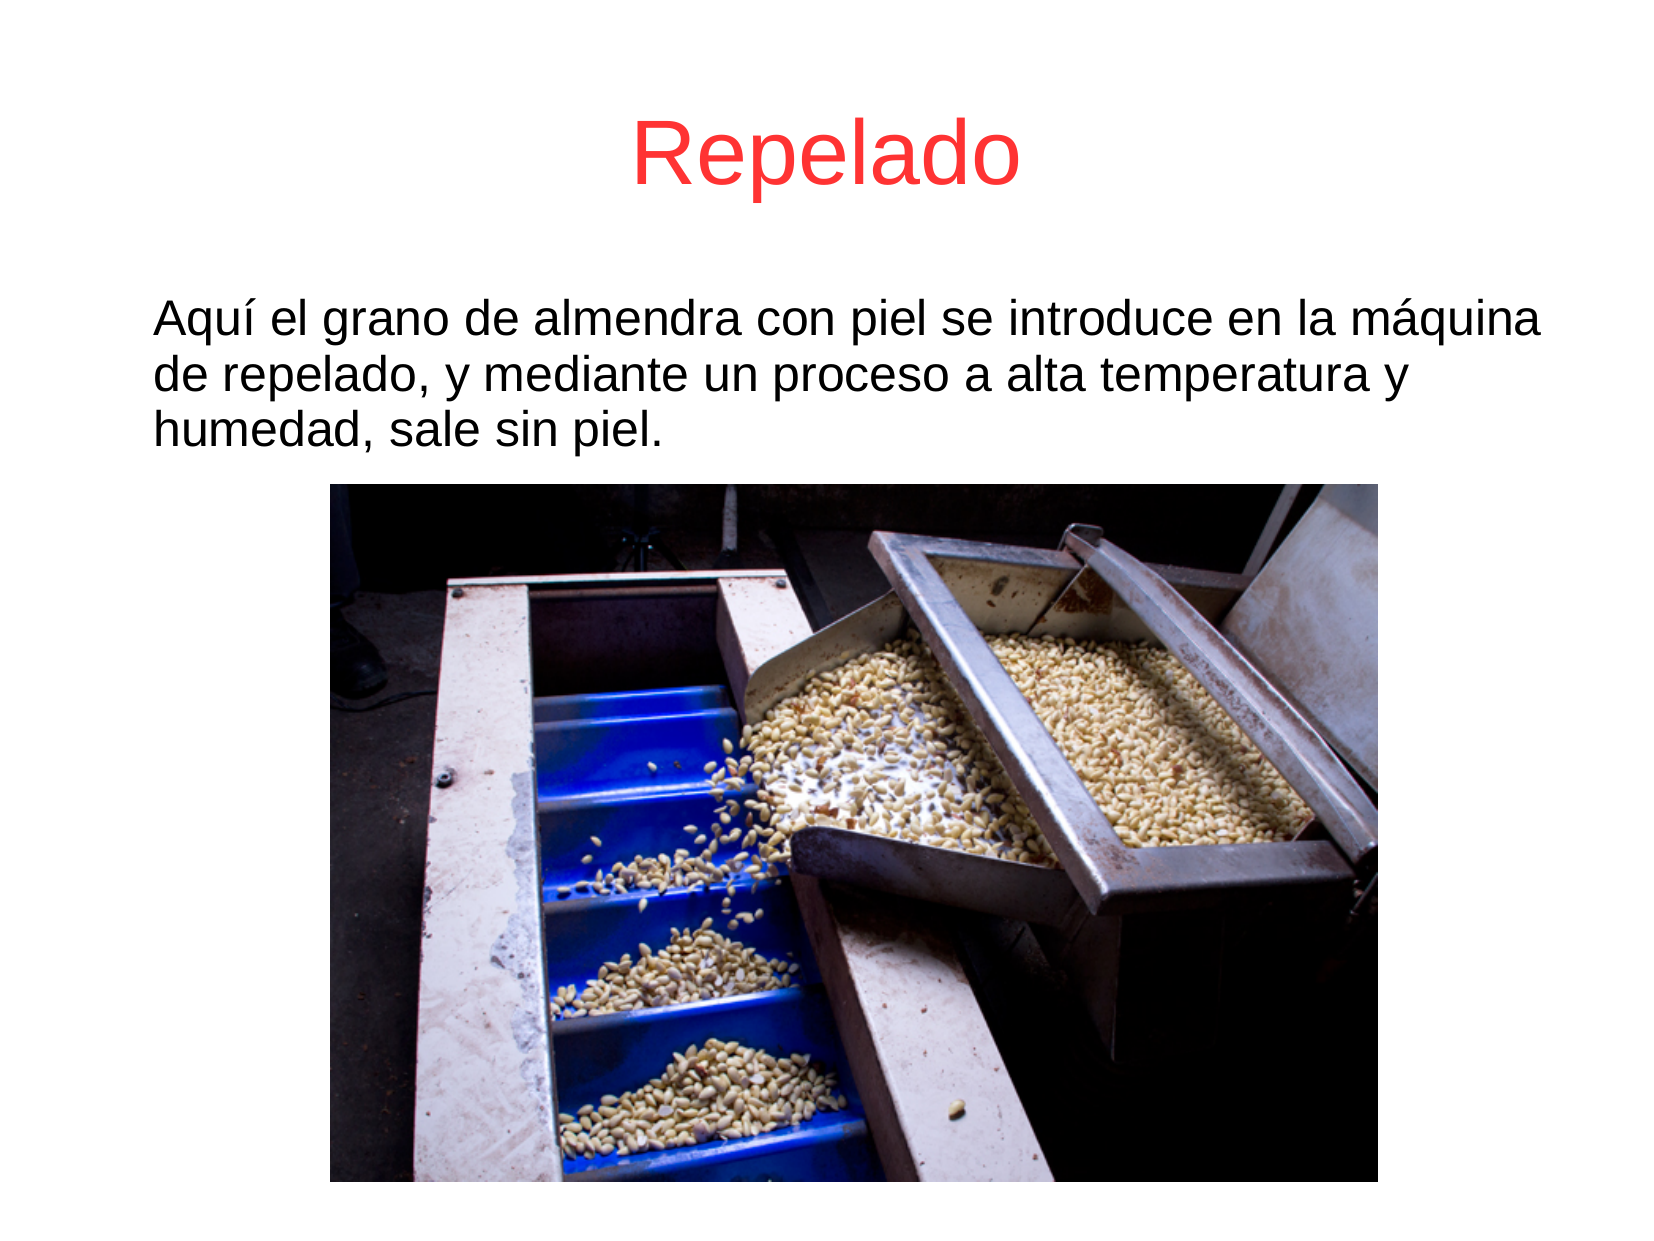

# Repelado
Aquí el grano de almendra con piel se introduce en la máquina de repelado, y mediante un proceso a alta temperatura y humedad, sale sin piel.